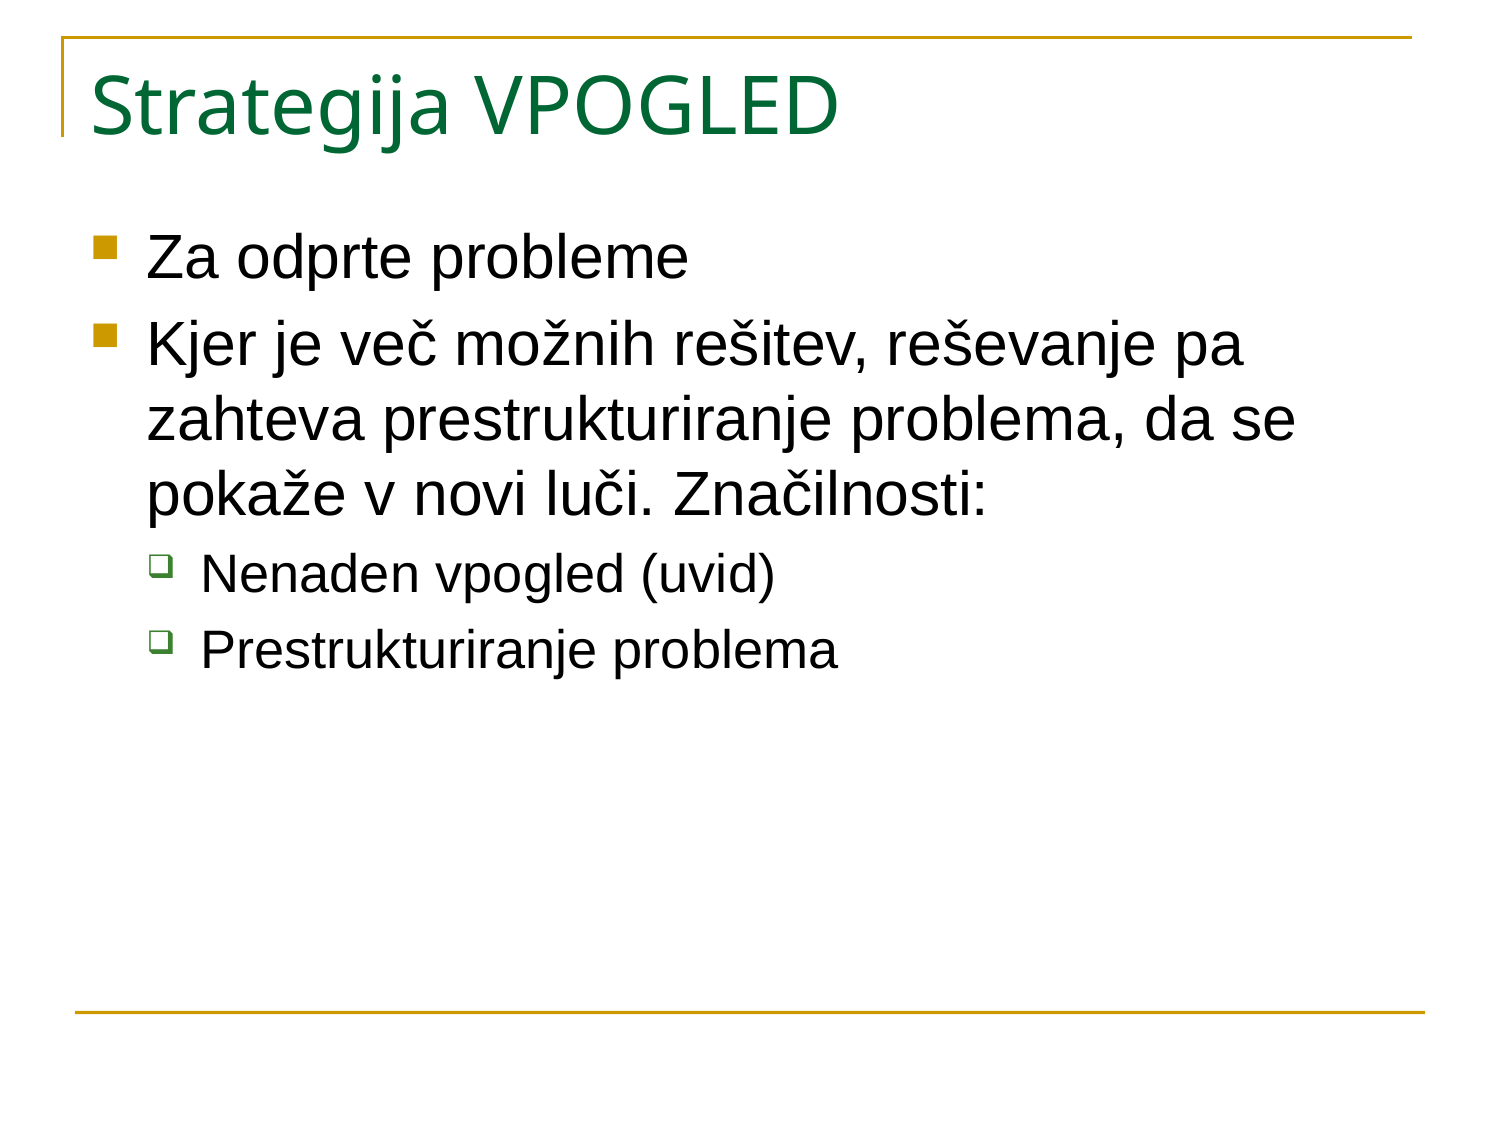

# Strategija VPOGLED
Za odprte probleme
Kjer je več možnih rešitev, reševanje pa zahteva prestrukturiranje problema, da se pokaže v novi luči. Značilnosti:
Nenaden vpogled (uvid)
Prestrukturiranje problema